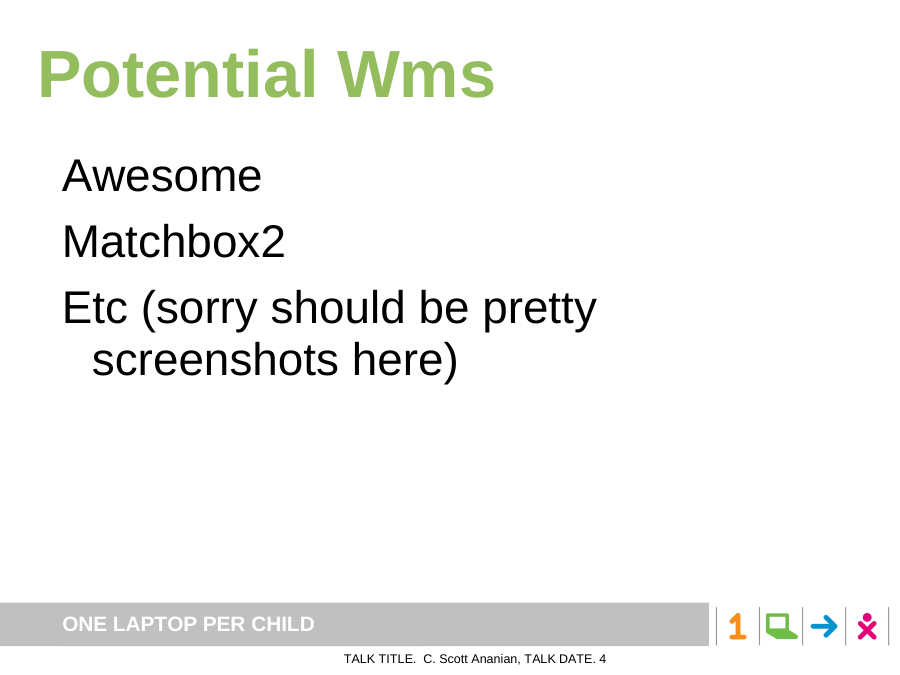

# Potential Wms
Awesome
Matchbox2
Etc (sorry should be pretty screenshots here)